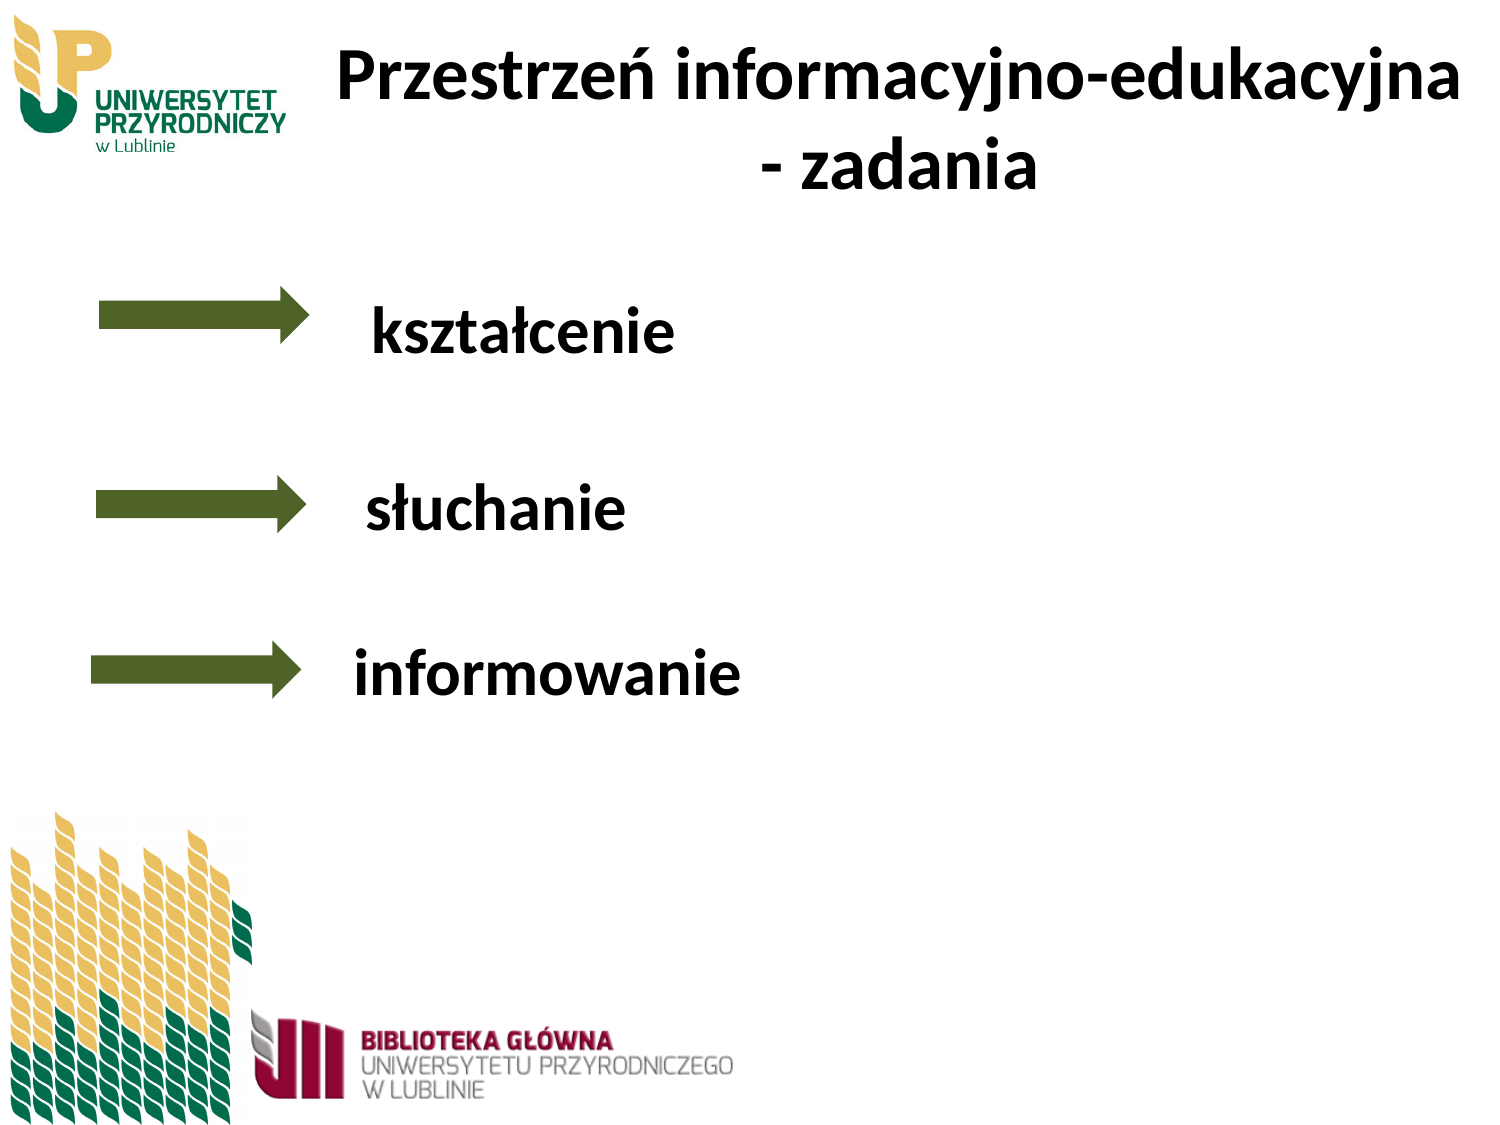

Przestrzeń informacyjno-edukacyjna - zadania
kształcenie
słuchanie
informowanie